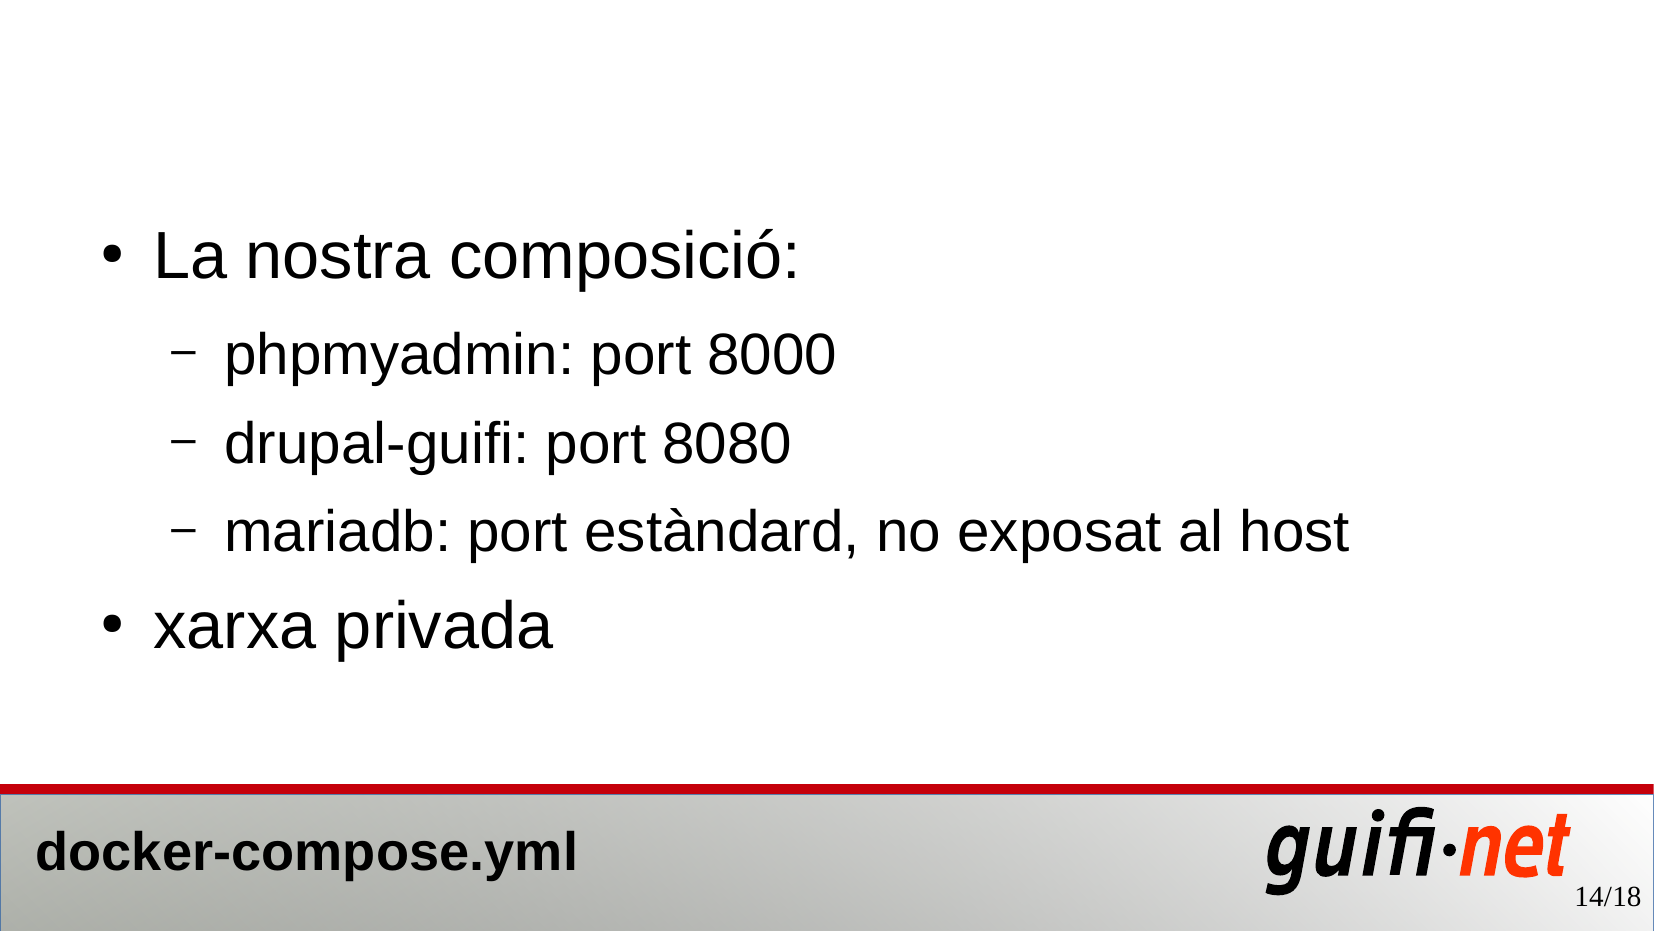

La nostra composició:
phpmyadmin: port 8000
drupal-guifi: port 8080
mariadb: port estàndard, no exposat al host
xarxa privada
# docker-compose.yml